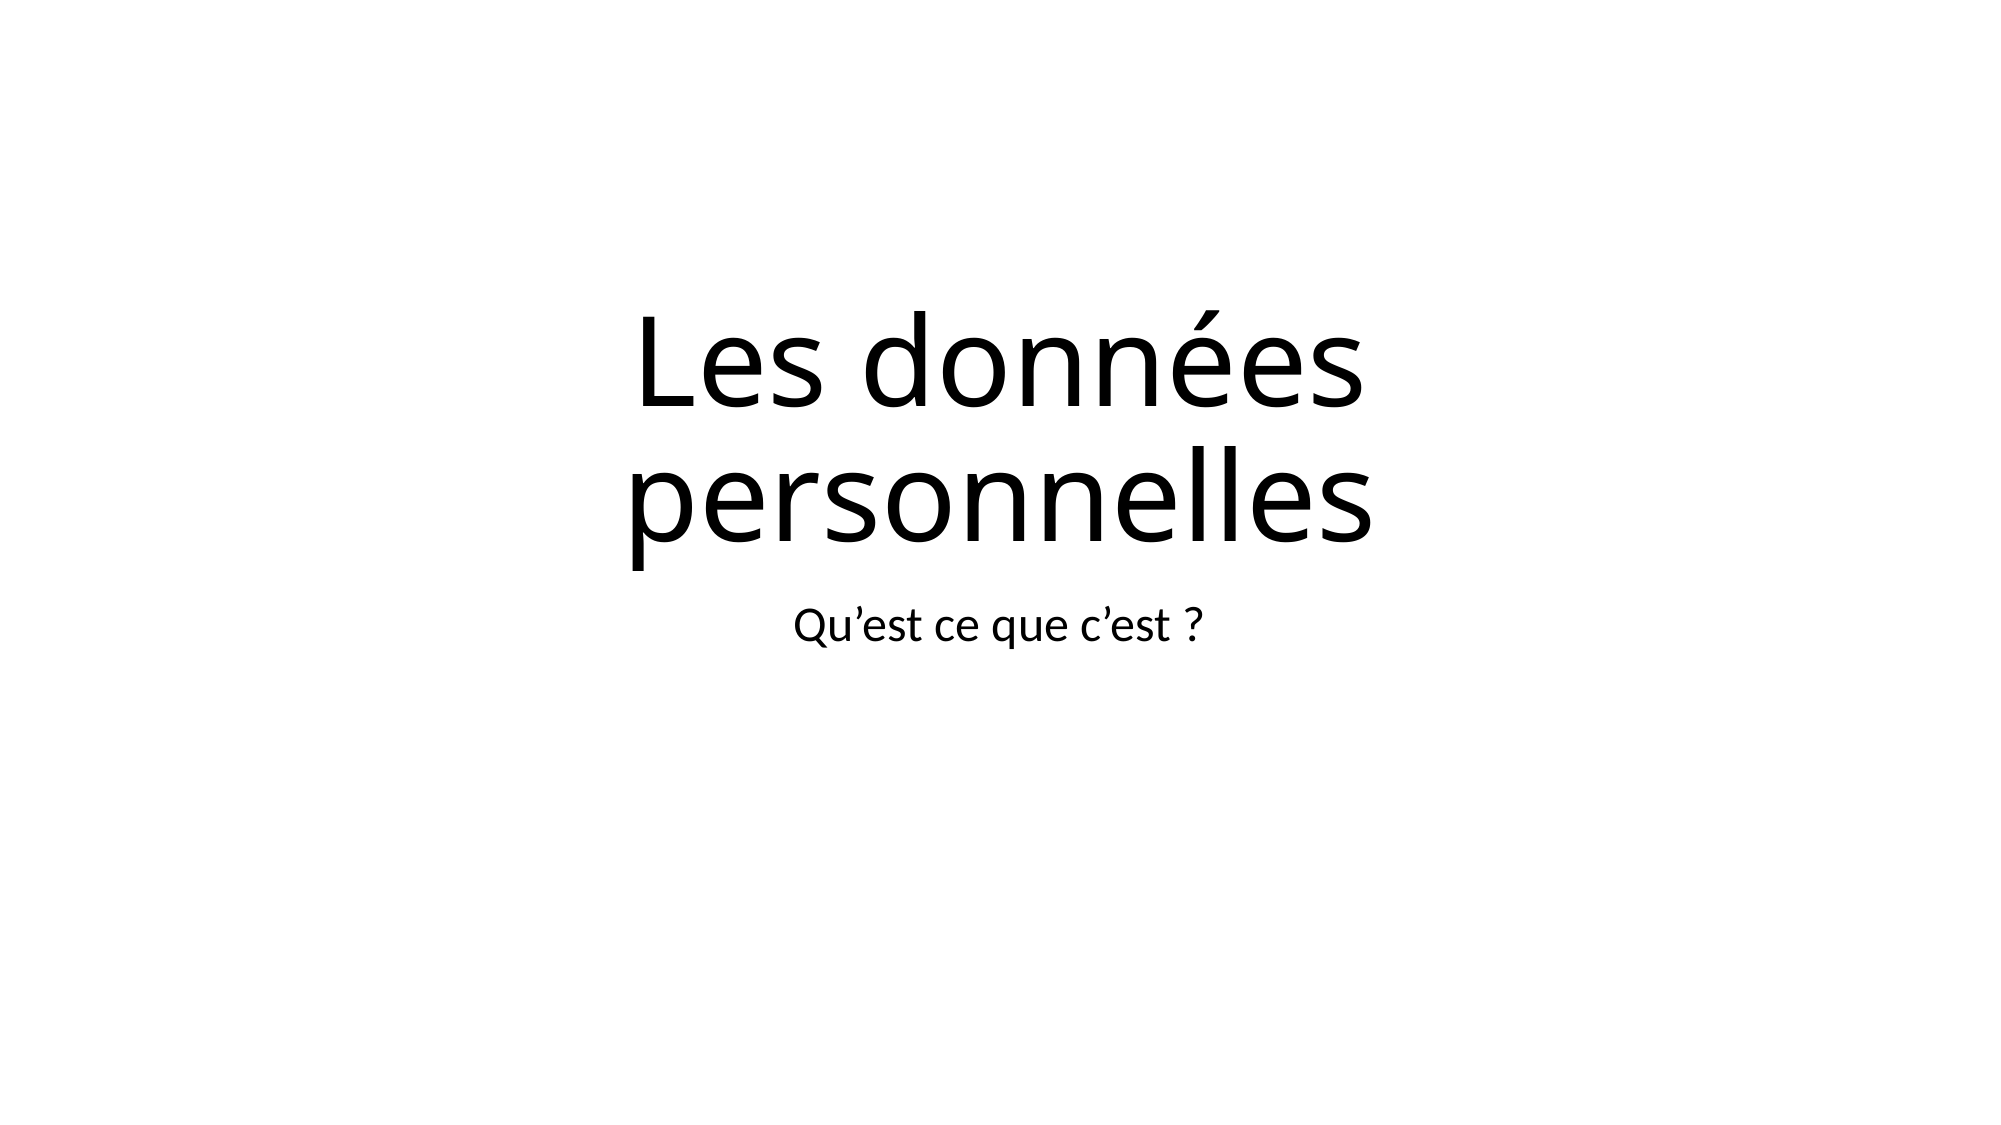

# Les données personnelles
Qu’est ce que c’est ?